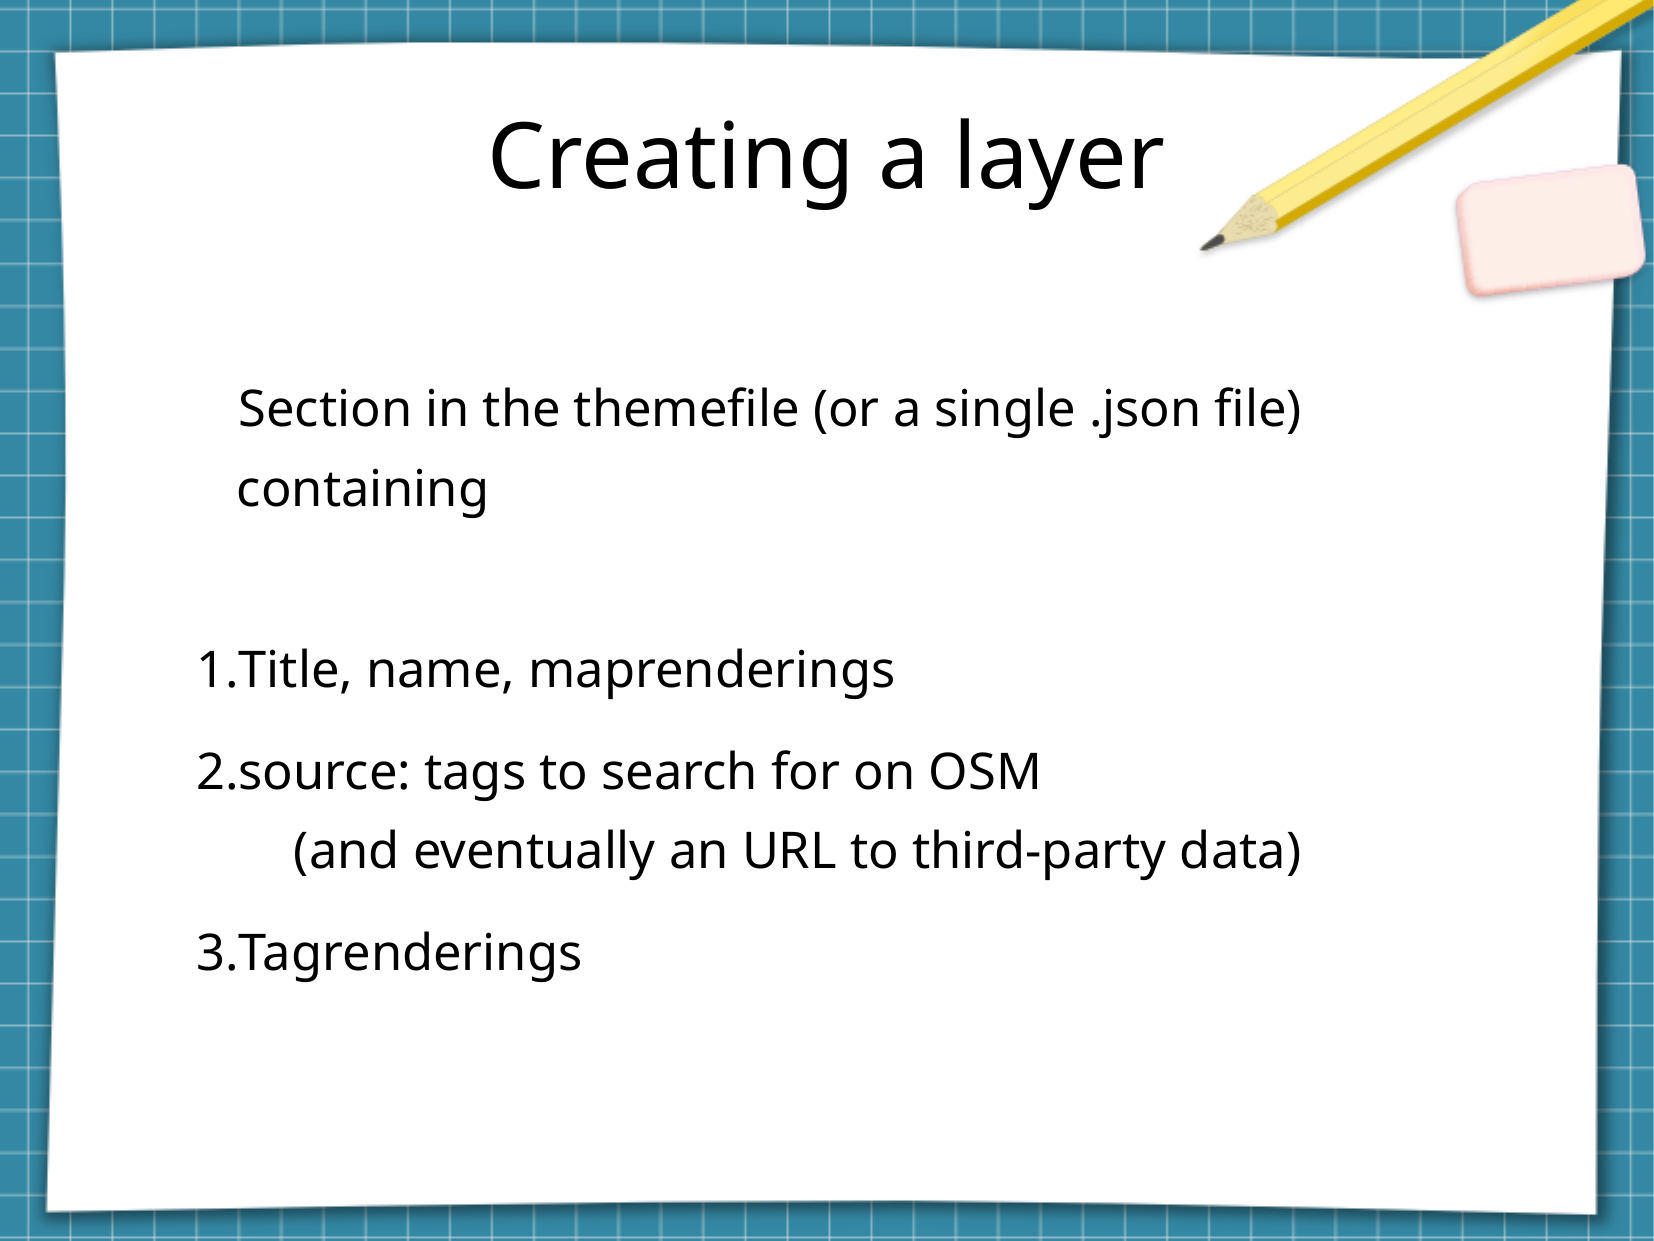

# Creating a layer
Section in the themefile (or a single .json file)
containing
Title, name, maprenderings
source: tags to search for on OSM
	(and eventually an URL to third-party data)
Tagrenderings